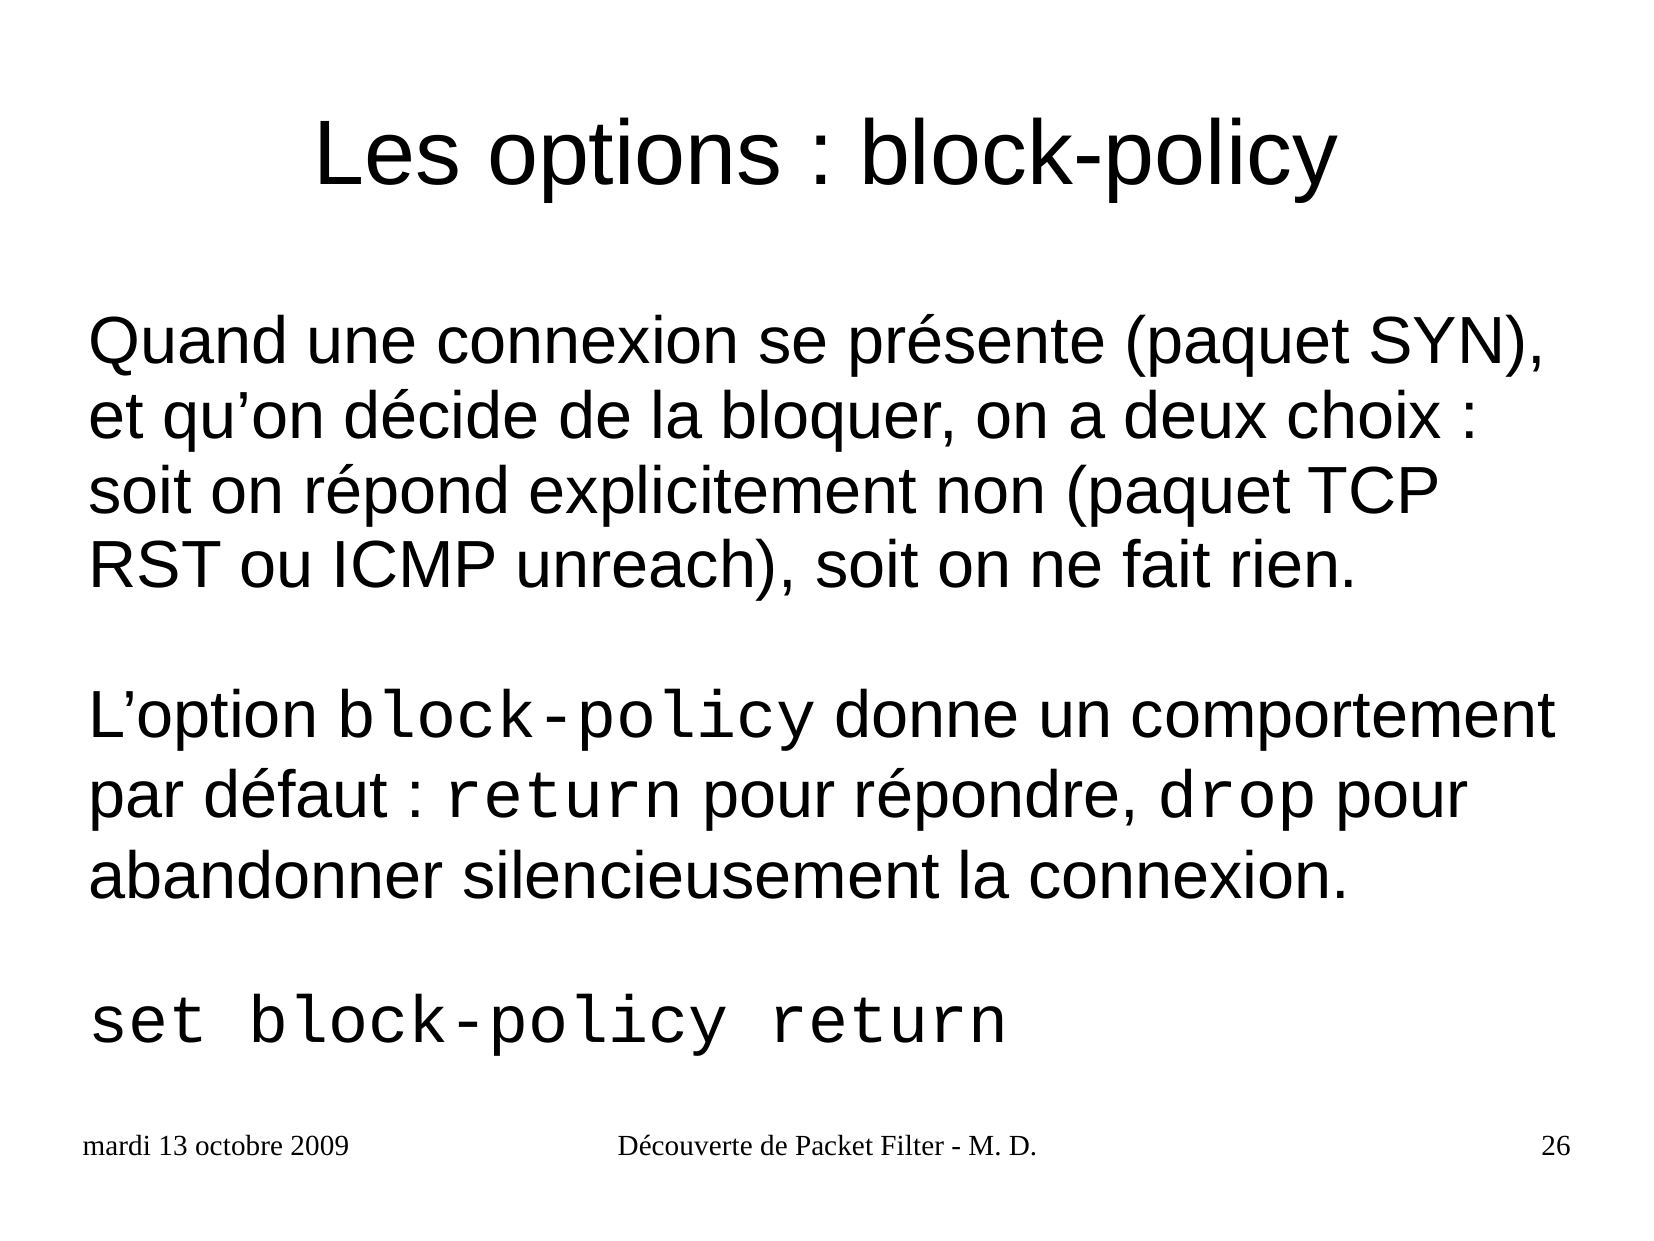

# Les options : block-policy
Quand une connexion se présente (paquet SYN), et qu’on décide de la bloquer, on a deux choix : soit on répond explicitement non (paquet TCP RST ou ICMP unreach), soit on ne fait rien.
L’option block-policy donne un comportement par défaut : return pour répondre, drop pour abandonner silencieusement la connexion.
set block-policy return
mardi 13 octobre 2009
Découverte de Packet Filter - M. D.
26